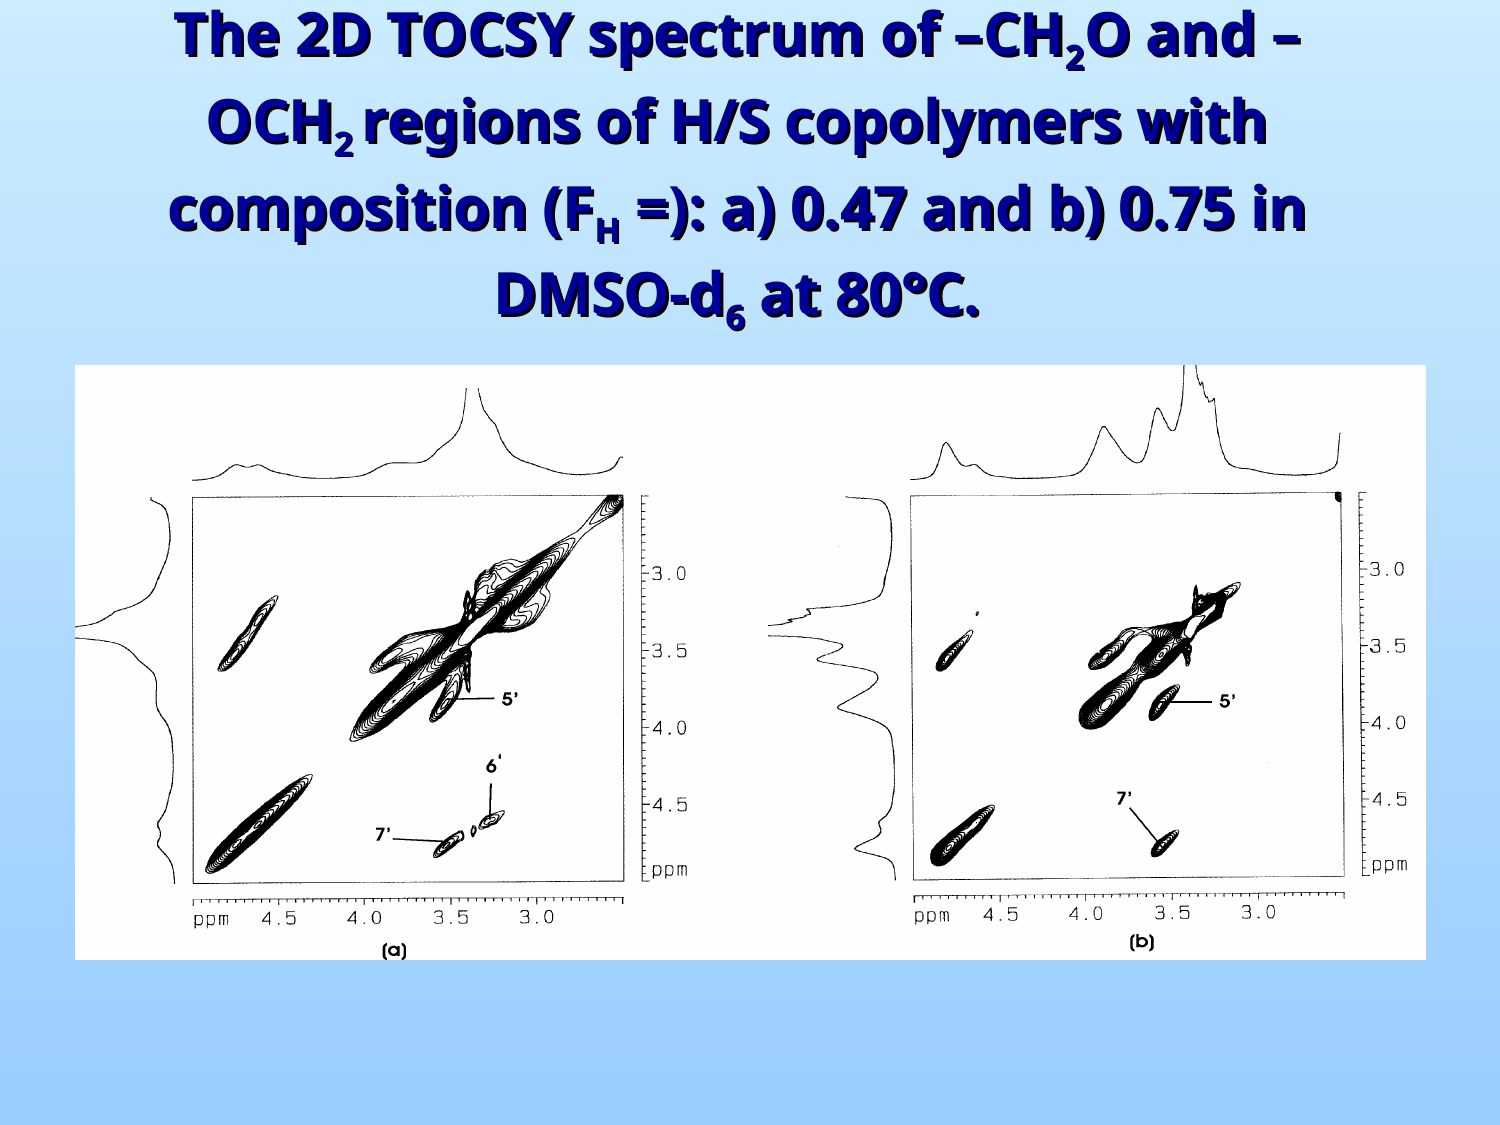

# The 2D TOCSY spectrum of –CH2O and –OCH2 regions of H/S copolymers with composition (FH =): a) 0.47 and b) 0.75 in DMSO-d6 at 80°C.